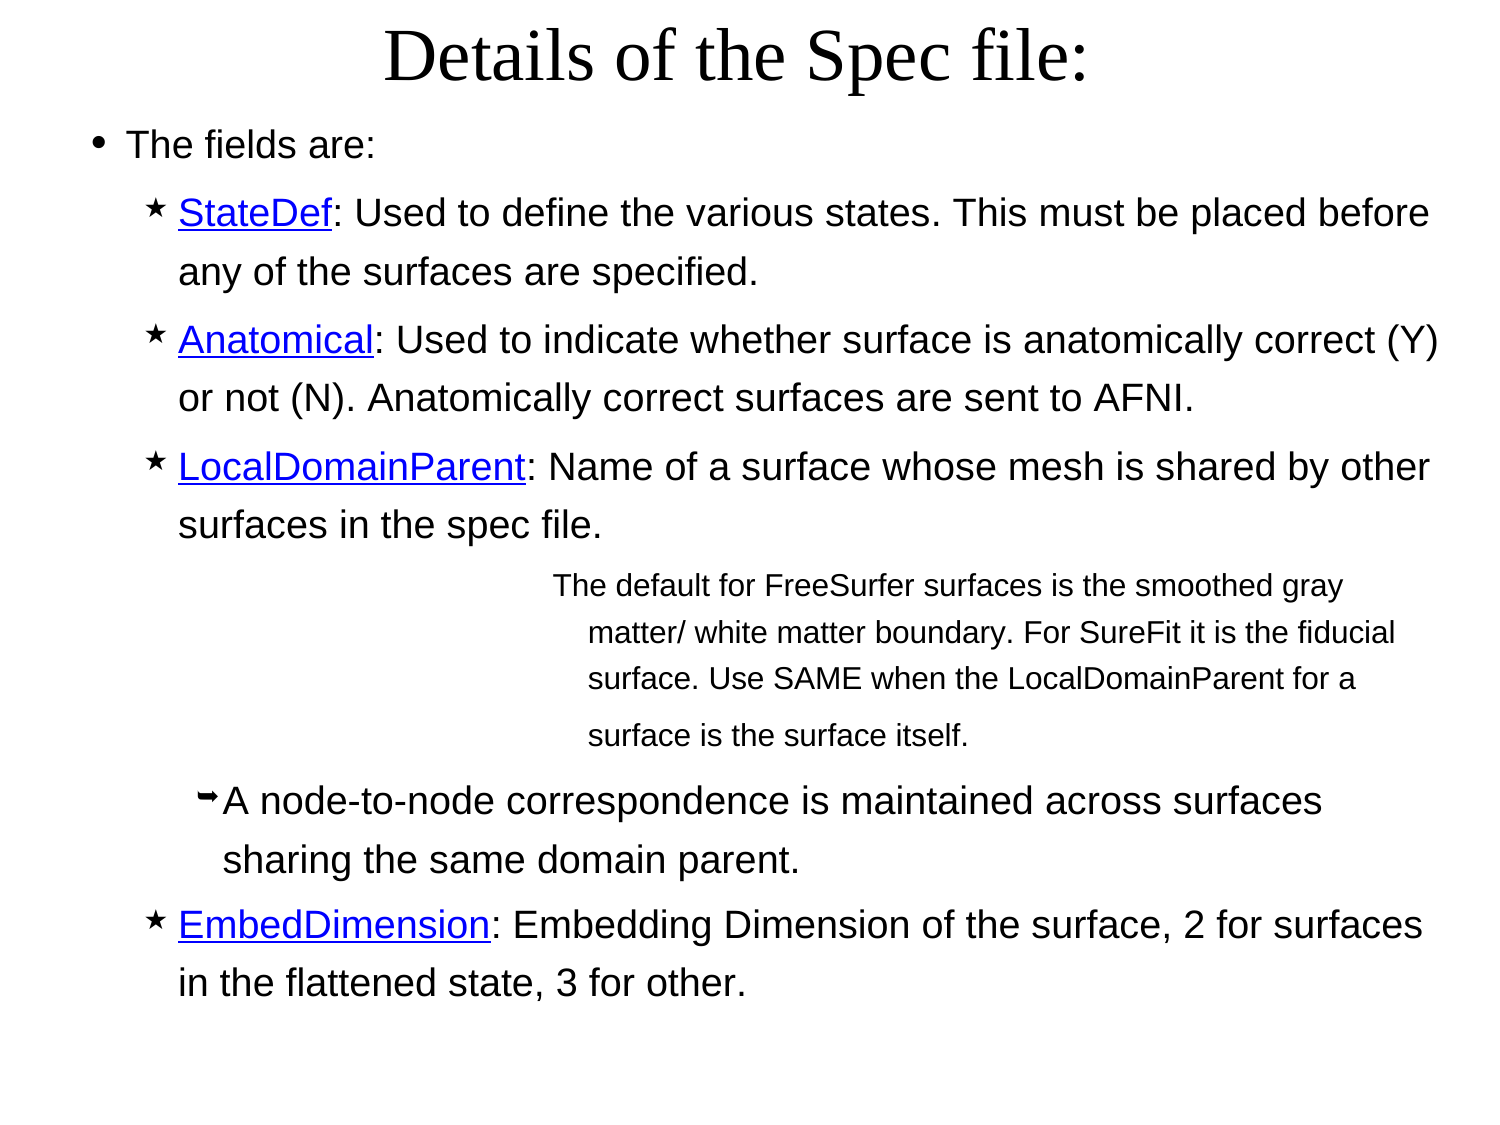

# Details of the Spec file:
The fields are:
StateDef: Used to define the various states. This must be placed before any of the surfaces are specified.
Anatomical: Used to indicate whether surface is anatomically correct (Y) or not (N). Anatomically correct surfaces are sent to AFNI.
LocalDomainParent: Name of a surface whose mesh is shared by other surfaces in the spec file.
The default for FreeSurfer surfaces is the smoothed gray matter/ white matter boundary. For SureFit it is the fiducial surface. Use SAME when the LocalDomainParent for a surface is the surface itself.
A node-to-node correspondence is maintained across surfaces sharing the same domain parent.
EmbedDimension: Embedding Dimension of the surface, 2 for surfaces in the flattened state, 3 for other.